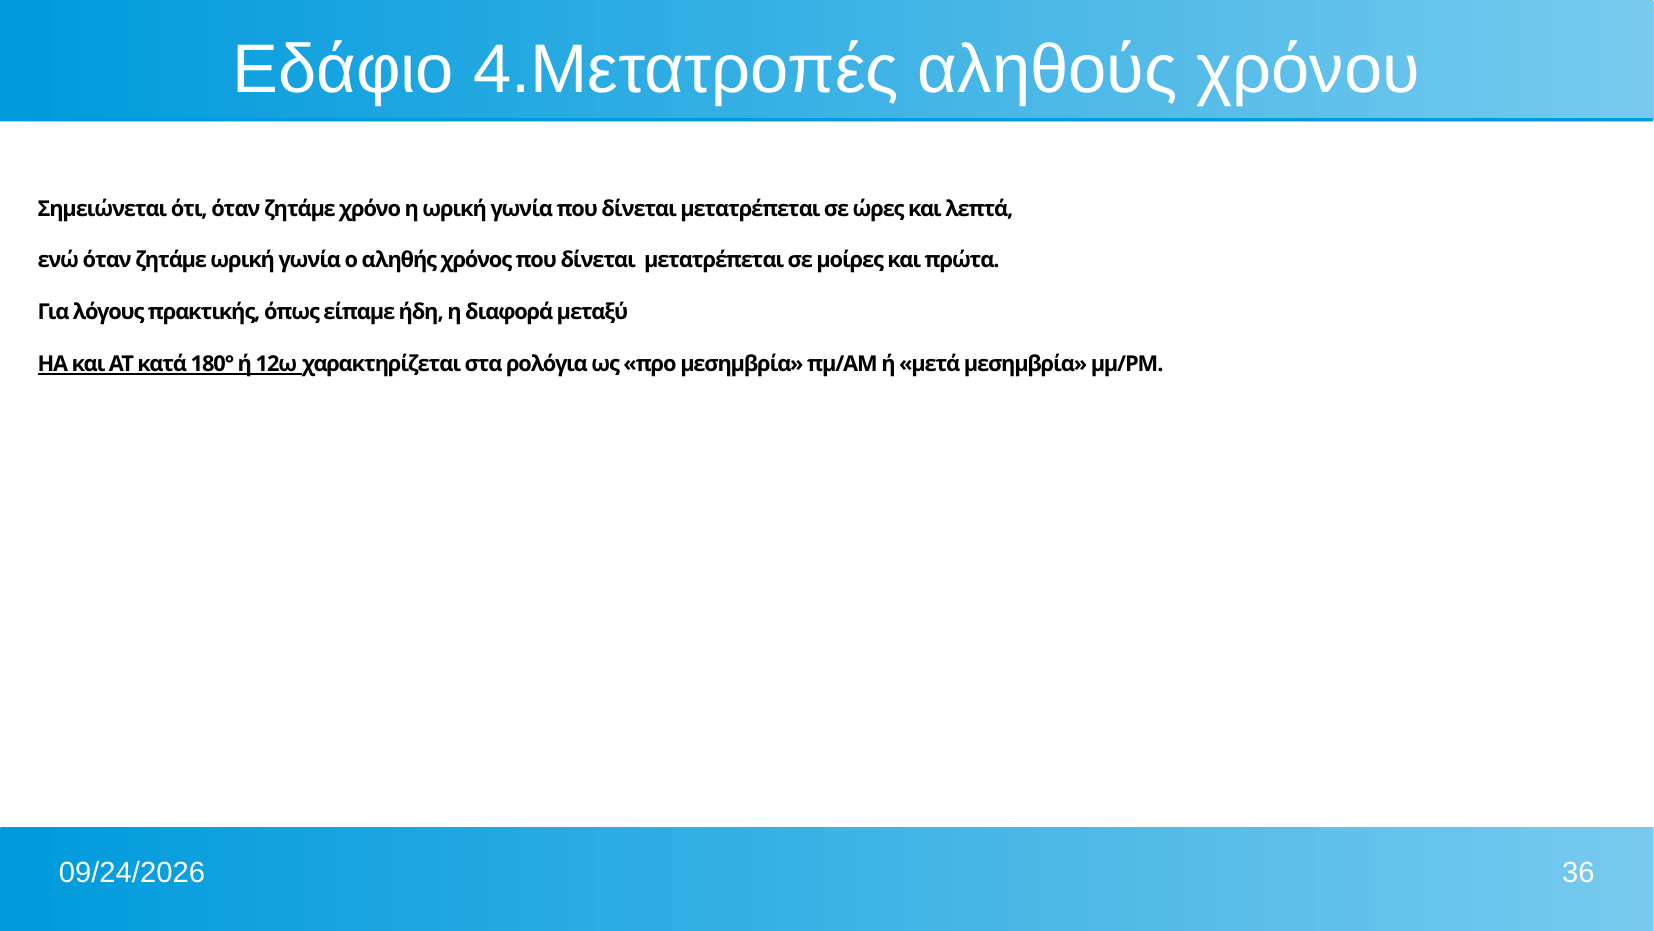

# Εδάφιο 4.Μετατροπές αληθούς χρόνου
Σημειώνεται ότι, όταν ζητάμε χρόνο η ωρική γωνία που δίνεται μετατρέπεται σε ώρες και λεπτά,
ενώ όταν ζητάμε ωρική γωνία ο αληθής χρόνος που δίνεται μετατρέπεται σε μοίρες και πρώτα.
Για λόγους πρακτικής, όπως είπαμε ήδη, η διαφορά μεταξύ
ΗΑ και ΑΤ κατά 180° ή 12ω χαρακτηρίζεται στα ρολόγια ως «προ μεσημβρία» πμ/ΑΜ ή «μετά μεσημβρία» μμ/ΡΜ.
36